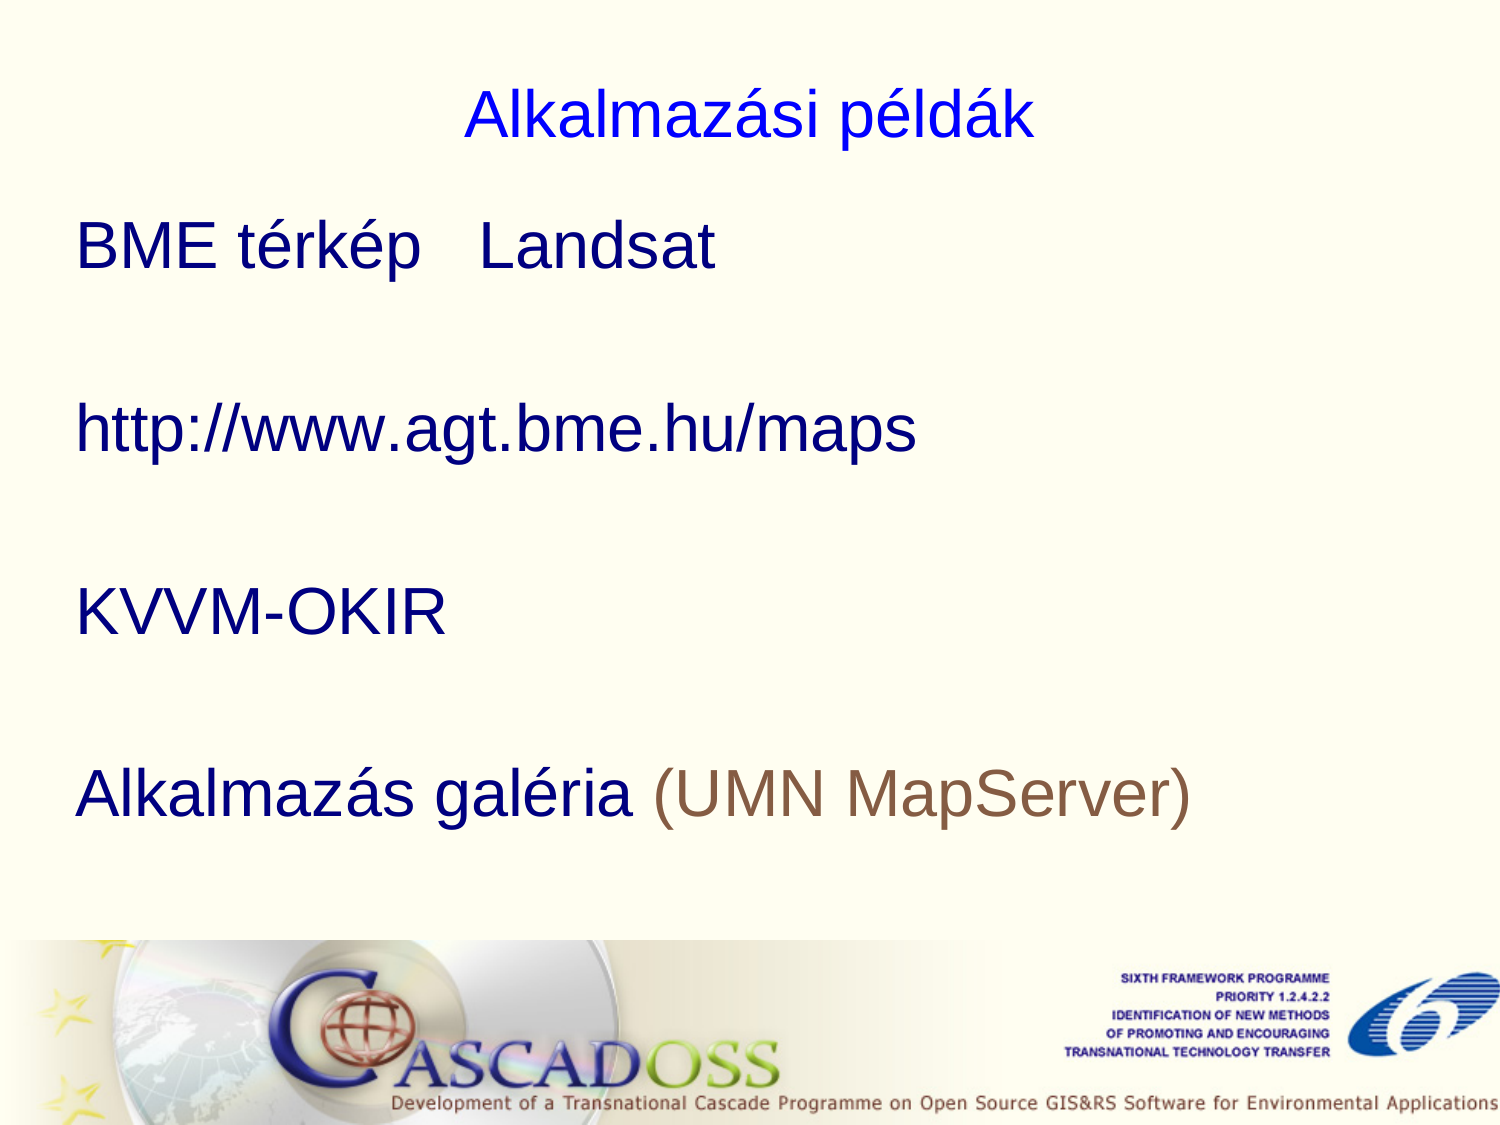

# Alkalmazási példák
BME térkép Landsat
http://www.agt.bme.hu/maps
KVVM-OKIR
Alkalmazás galéria (UMN MapServer)